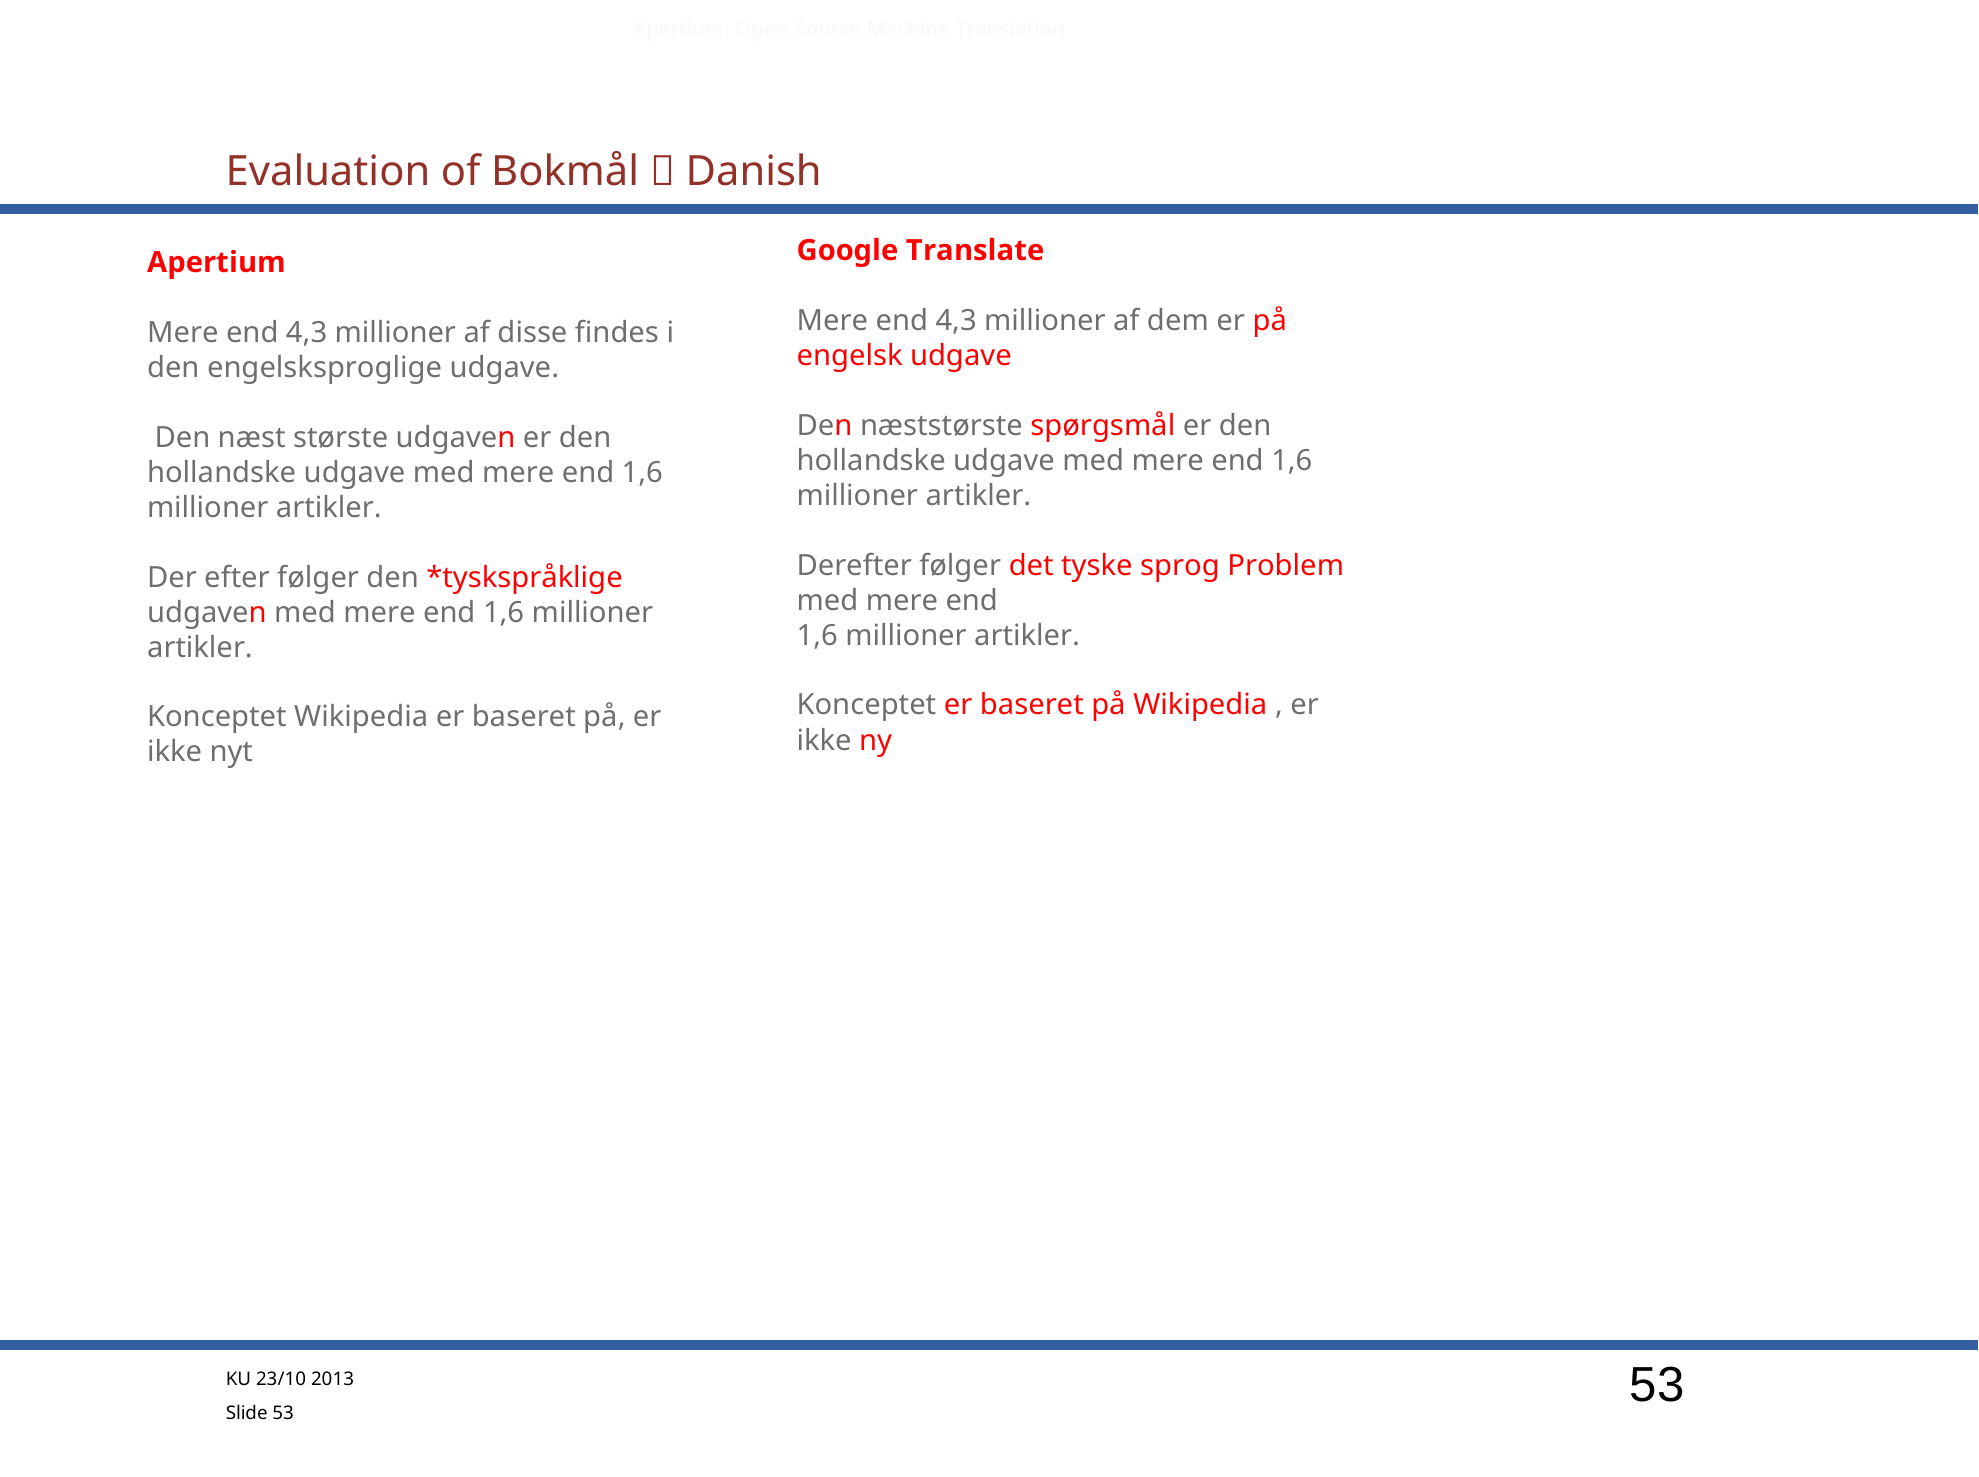

Apertium: Open Source Machine Translation
# Evaluation of Bokmål  Danish
Google Translate
Mere end 4,3 millioner af dem er på engelsk udgave
Den næststørste spørgsmål er den hollandske udgave med mere end 1,6 millioner artikler.
Derefter følger det tyske sprog Problem med mere end
1,6 millioner artikler.
Konceptet er baseret på Wikipedia , er ikke ny
Apertium
Mere end 4,3 millioner af disse findes i den engelsksproglige udgave.
 Den næst største udgaven er den hollandske udgave med mere end 1,6 millioner artikler.
Der efter følger den *tyskspråklige udgaven med mere end 1,6 millioner artikler.
Konceptet Wikipedia er baseret på, er ikke nyt
KU 23/10 2013
Slide